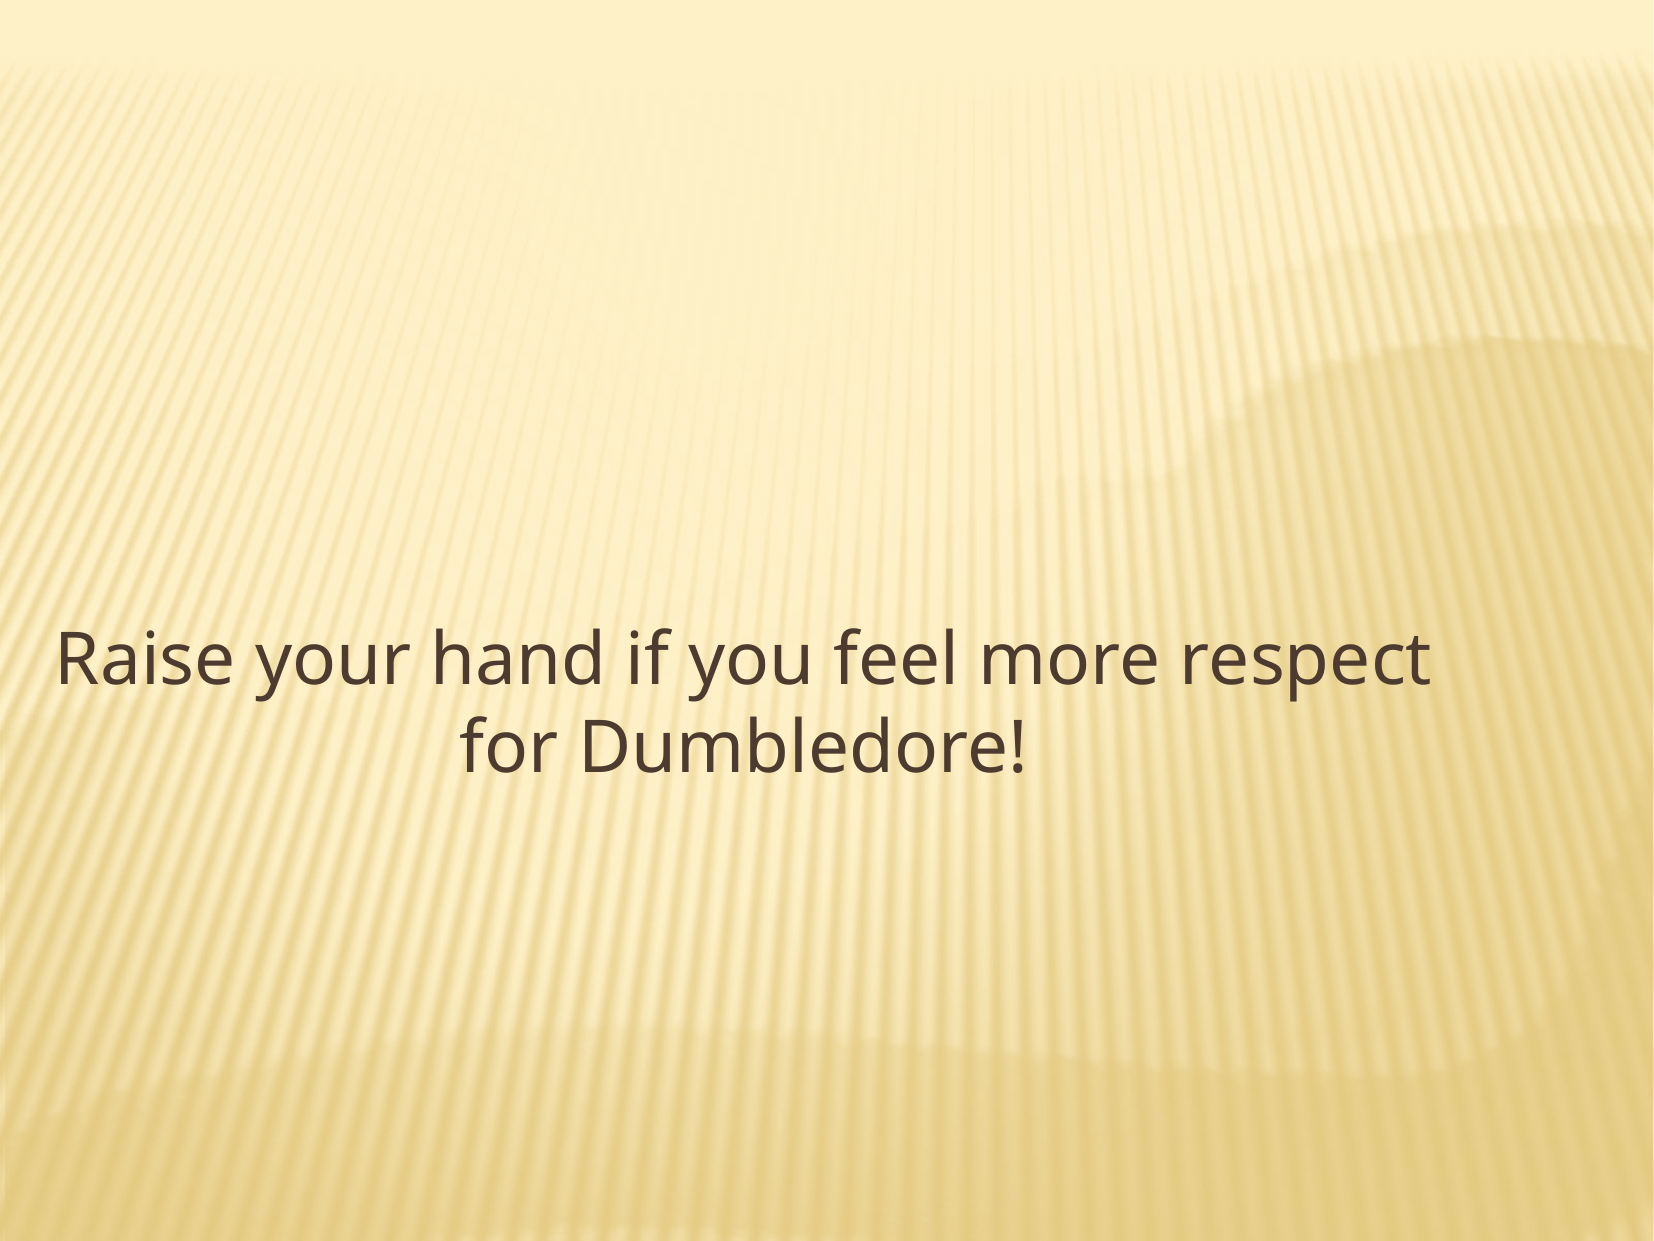

#
Raise your hand if you feel more respect for Dumbledore!